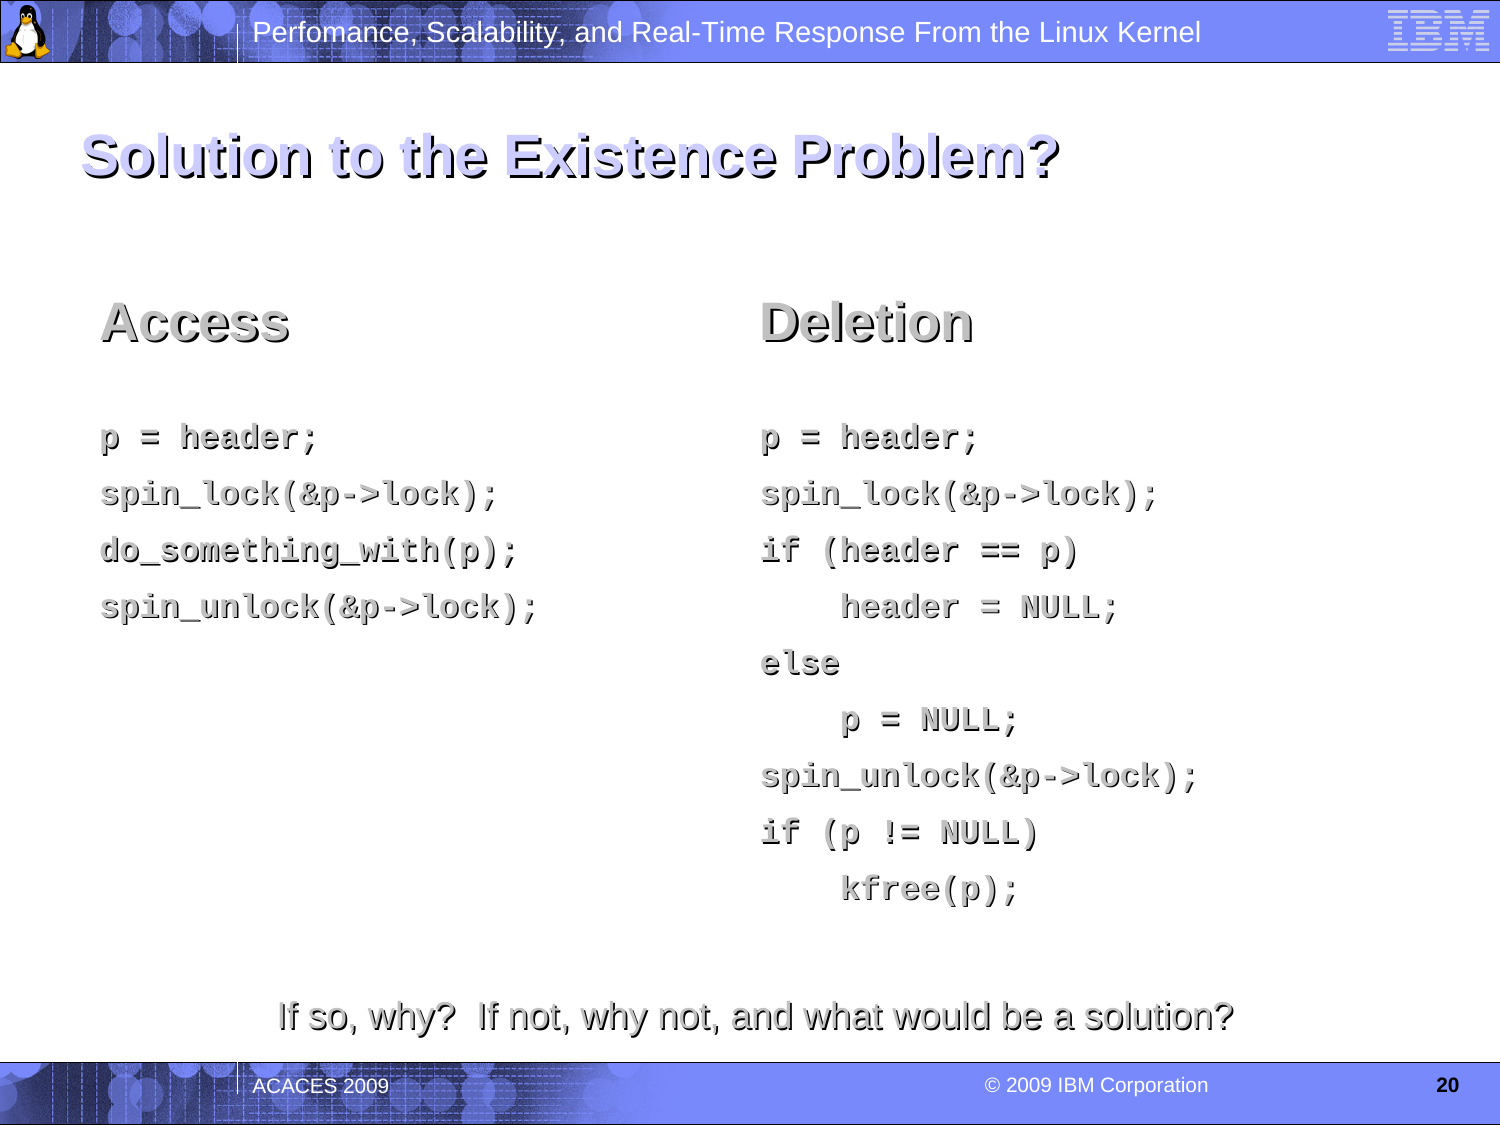

# Solution to the Existence Problem?
Access
p = header;
spin_lock(&p->lock);
do_something_with(p);
spin_unlock(&p->lock);
Deletion
p = header;
spin_lock(&p->lock);
if (header == p)
 header = NULL;
else
 p = NULL;
spin_unlock(&p->lock);
if (p != NULL)
 kfree(p);
If so, why? If not, why not, and what would be a solution?
20